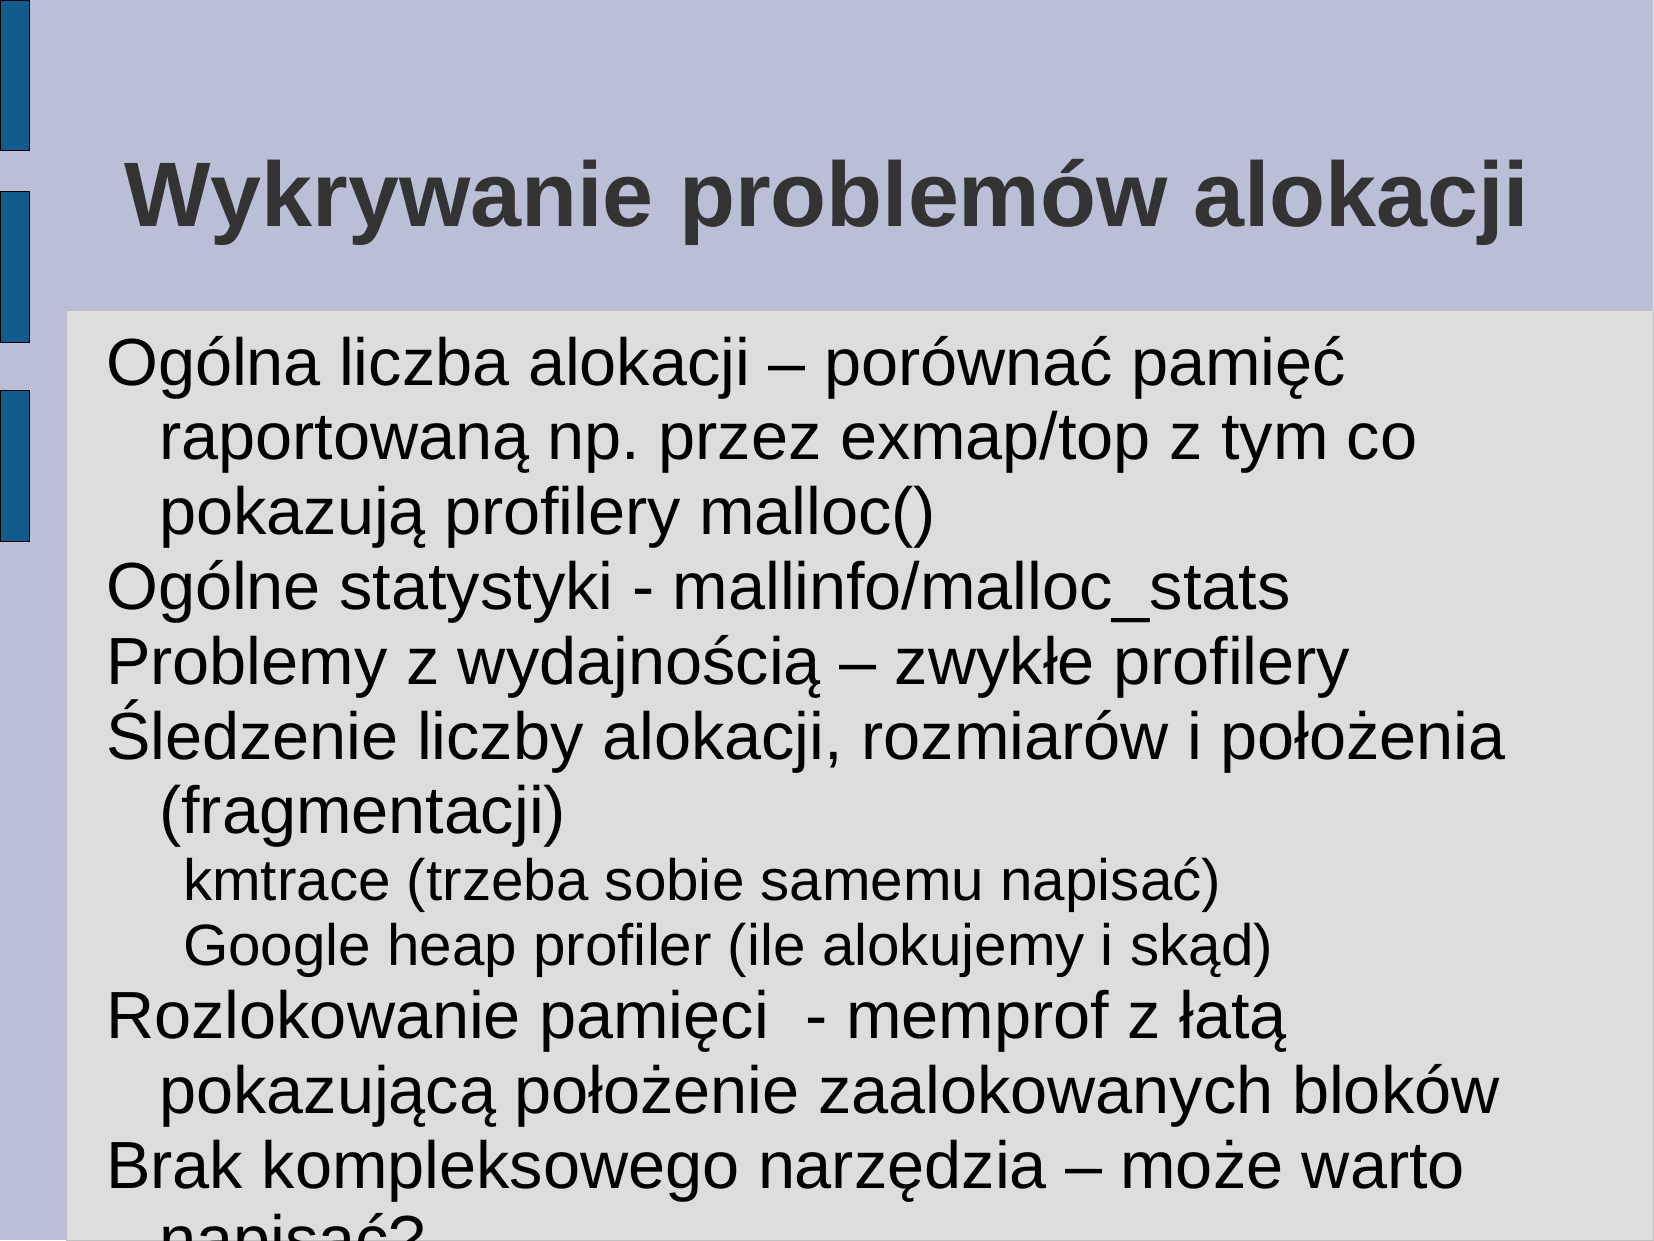

# Wykrywanie problemów alokacji
Ogólna liczba alokacji – porównać pamięć raportowaną np. przez exmap/top z tym co pokazują profilery malloc()
Ogólne statystyki - mallinfo/malloc_stats
Problemy z wydajnością – zwykłe profilery
Śledzenie liczby alokacji, rozmiarów i położenia (fragmentacji)
kmtrace (trzeba sobie samemu napisać)
Google heap profiler (ile alokujemy i skąd)
Rozlokowanie pamięci - memprof z łatą pokazującą położenie zaalokowanych bloków
Brak kompleksowego narzędzia – może warto napisać?